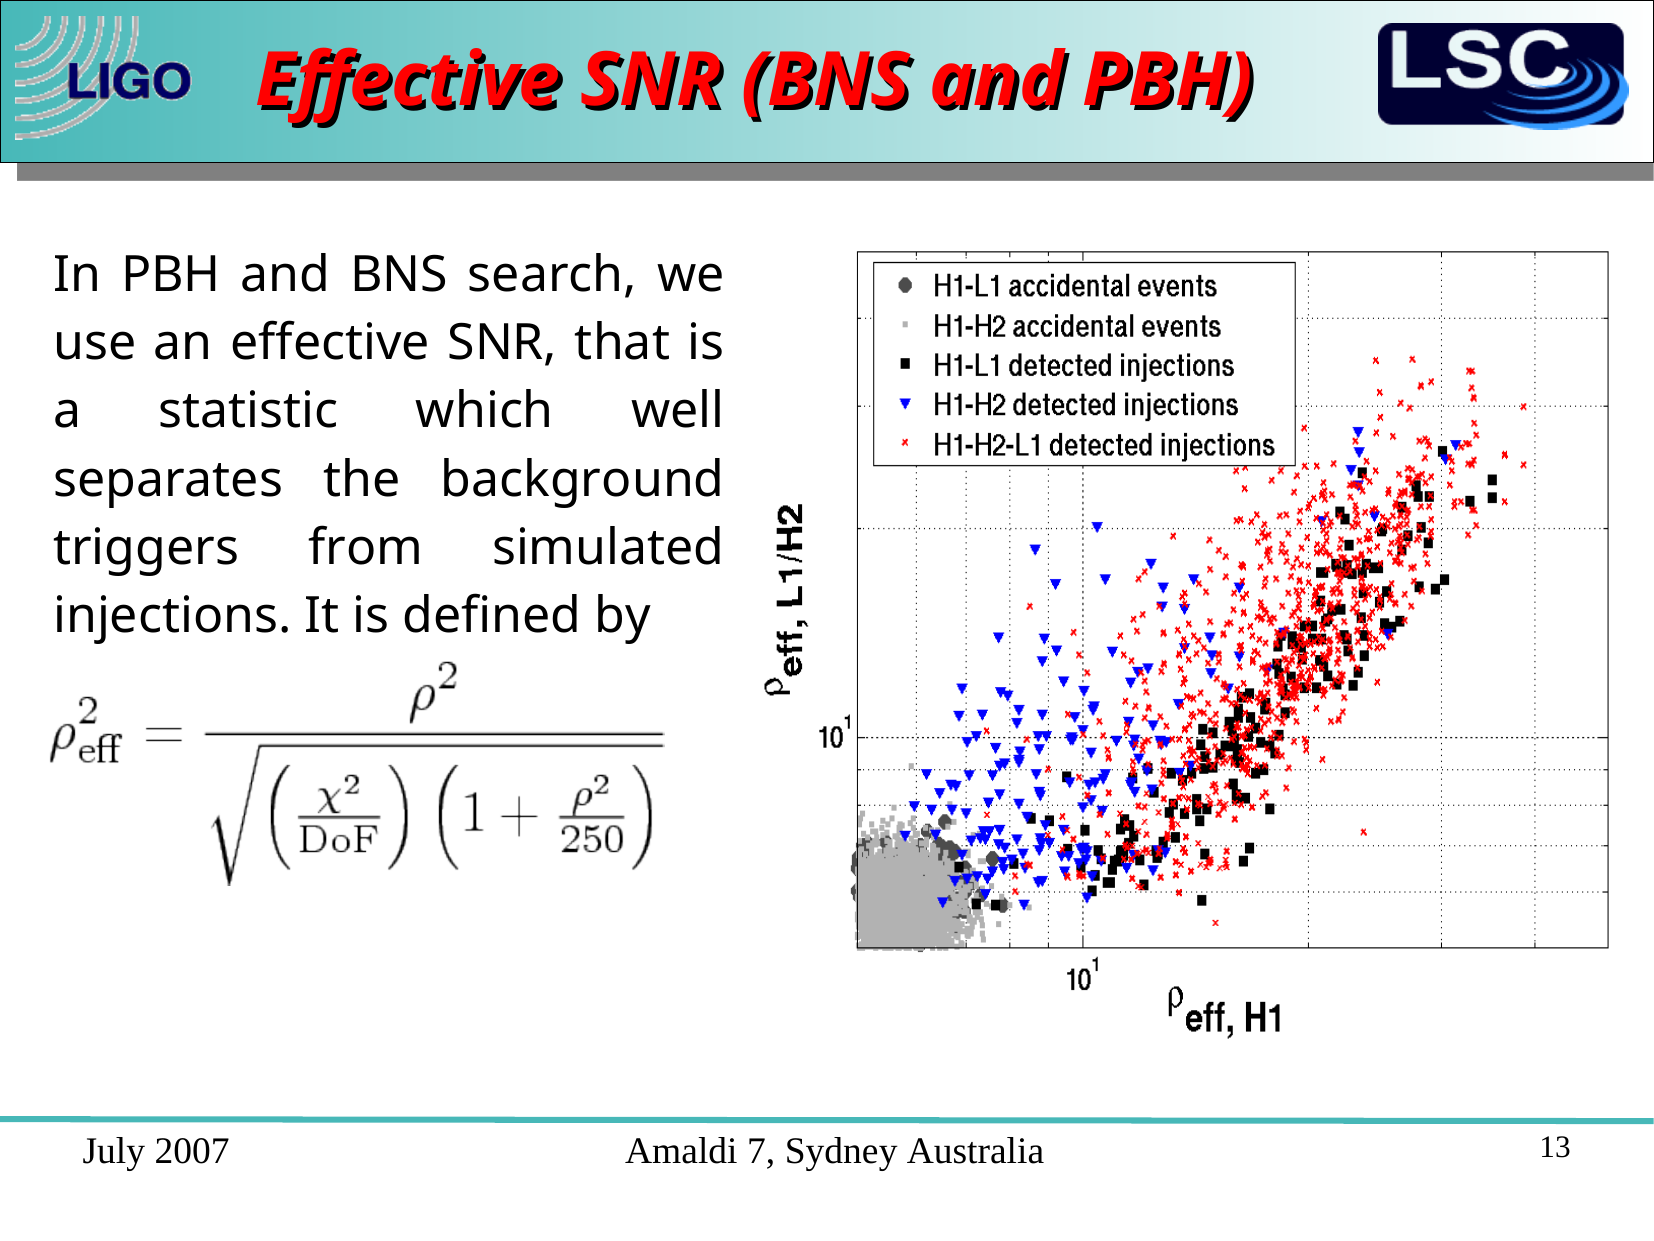

Effective SNR (BNS and PBH)
In PBH and BNS search, we use an effective SNR, that is a statistic which well separates the background triggers from simulated injections. It is defined by
13